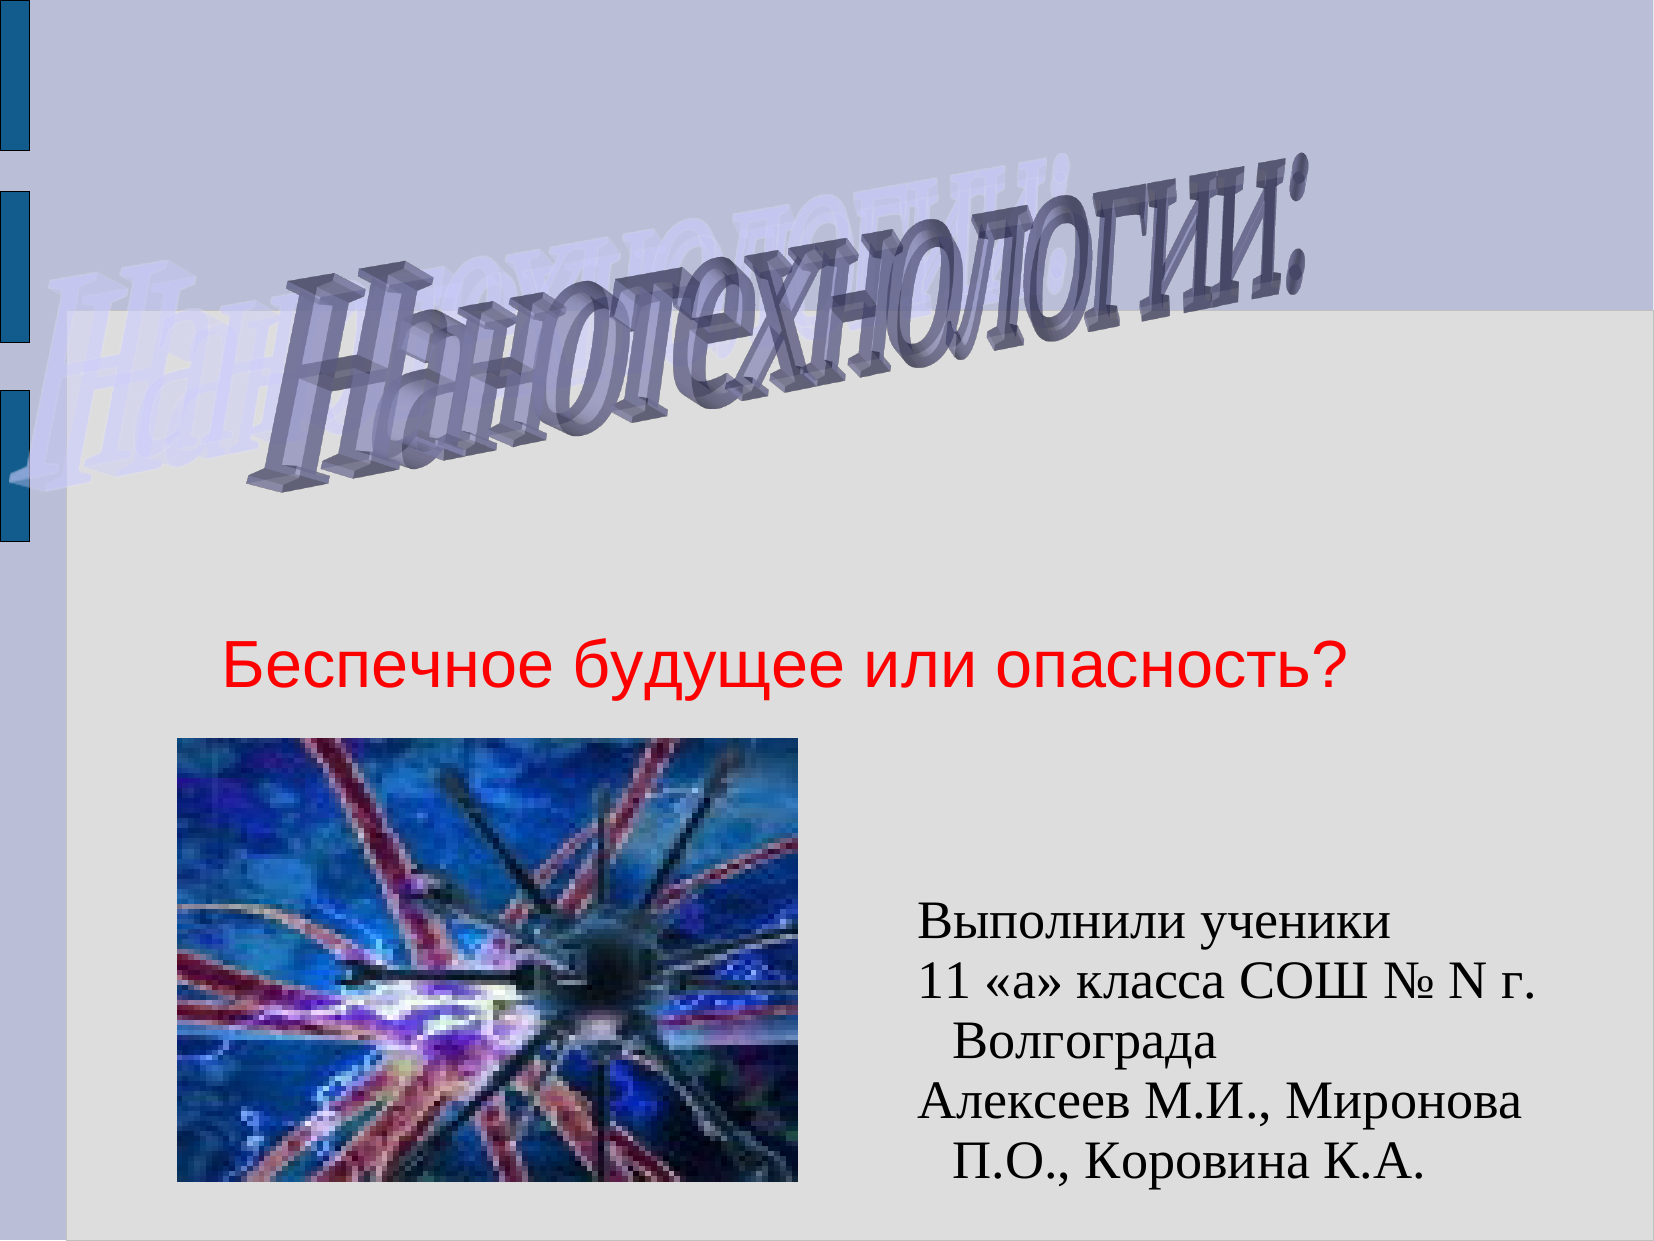

Нанотехнологии:
Выполнили ученики
11 «а» класса СОШ № N г. Волгограда
Алексеев М.И., Миронова П.О., Коровина К.А.
Беспечное будущее или опасность?